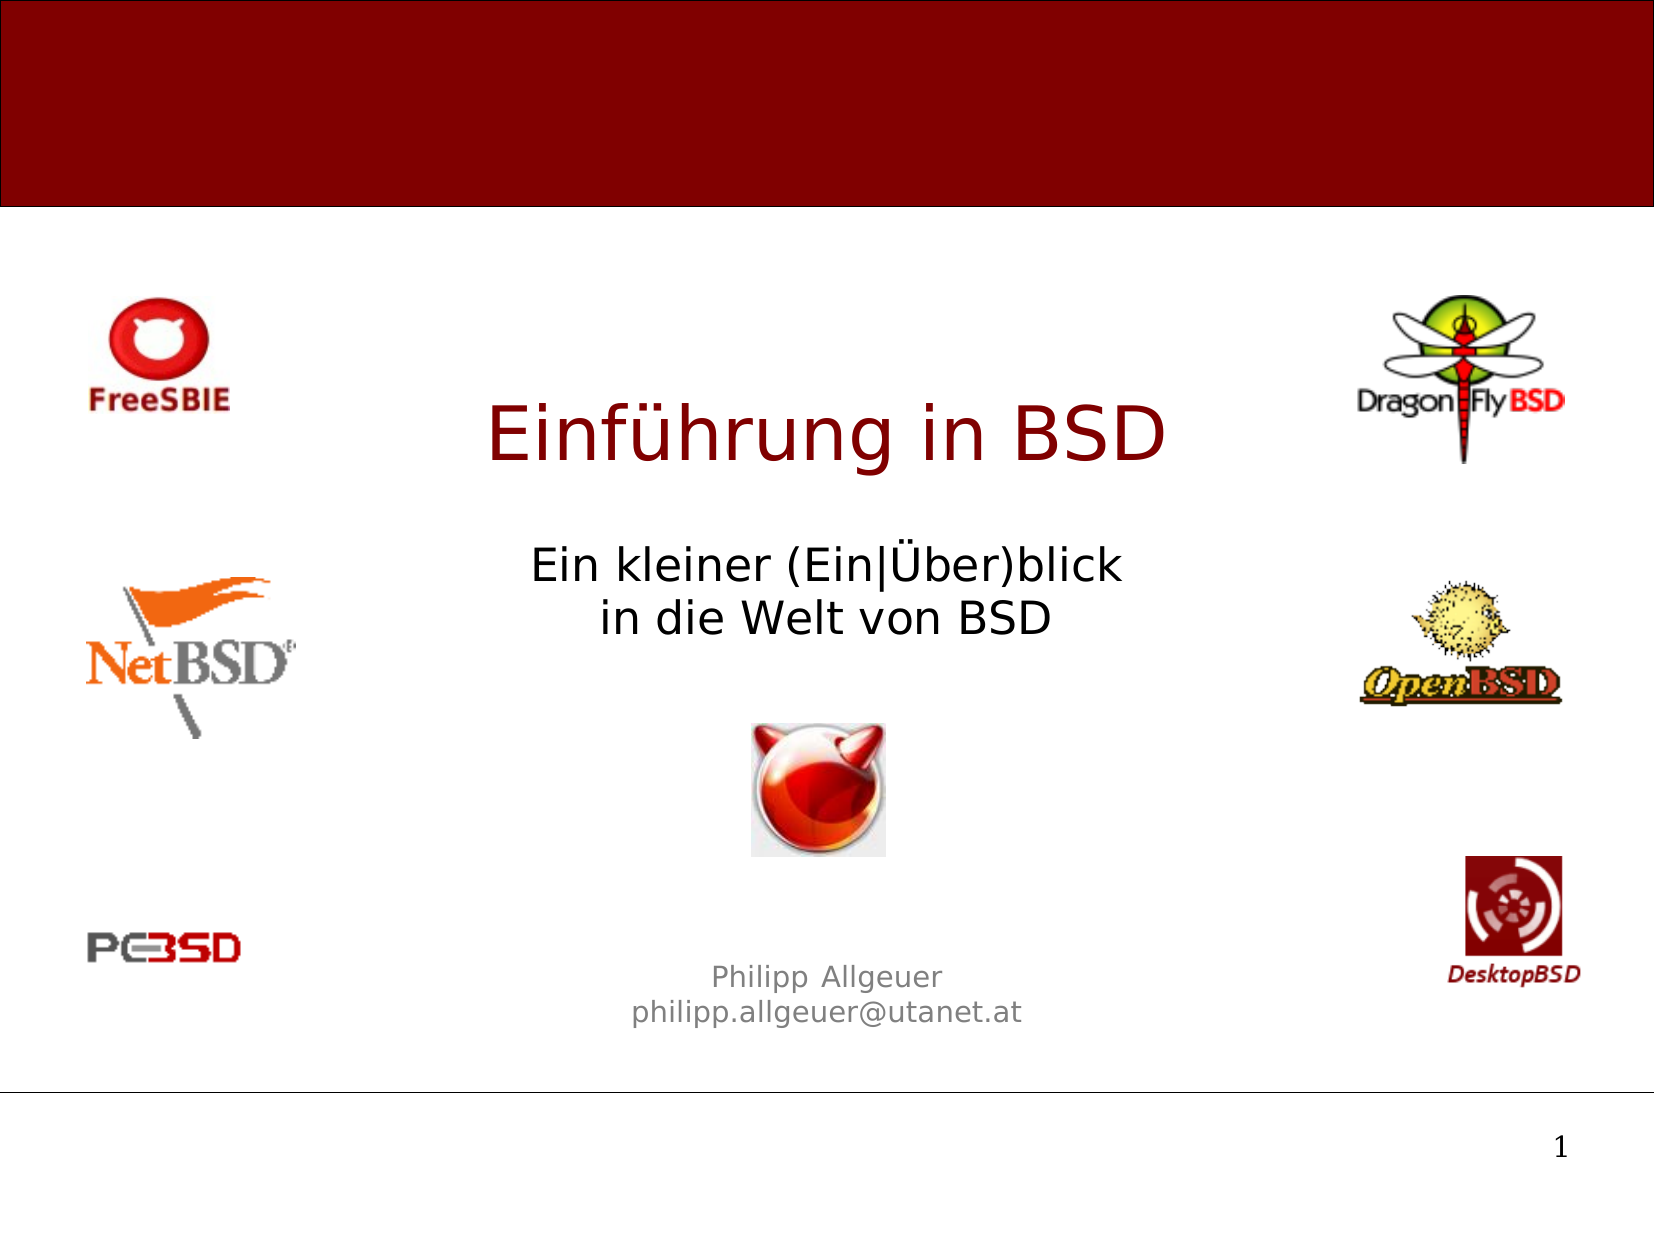

Einführung in BSD
Ein kleiner (Ein|Über)blick
in die Welt von BSD
Philipp Allgeuer
philipp.allgeuer@utanet.at
1